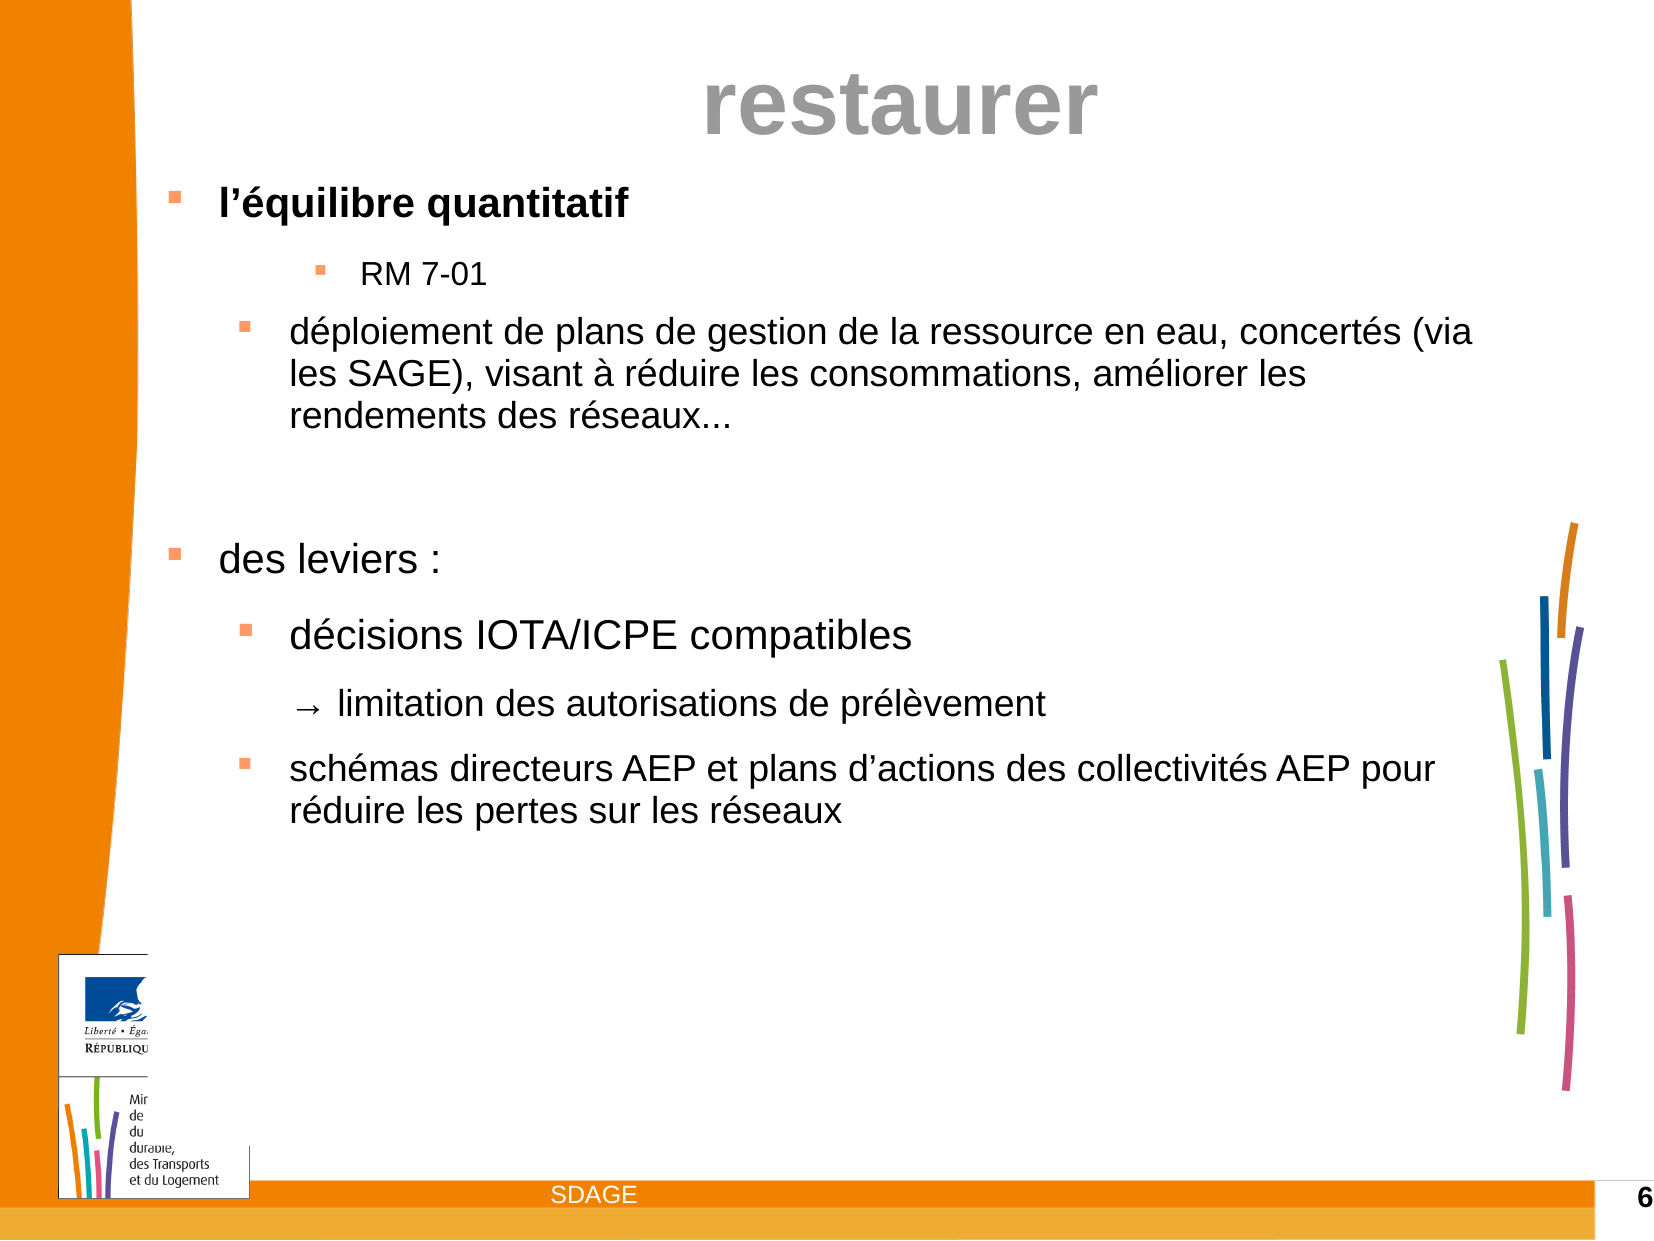

# restaurer
l’équilibre quantitatif
RM 7-01
déploiement de plans de gestion de la ressource en eau, concertés (via les SAGE), visant à réduire les consommations, améliorer les rendements des réseaux...
des leviers :
décisions IOTA/ICPE compatibles
→ limitation des autorisations de prélèvement
schémas directeurs AEP et plans d’actions des collectivités AEP pour réduire les pertes sur les réseaux
avril 2019
SDAGE
6